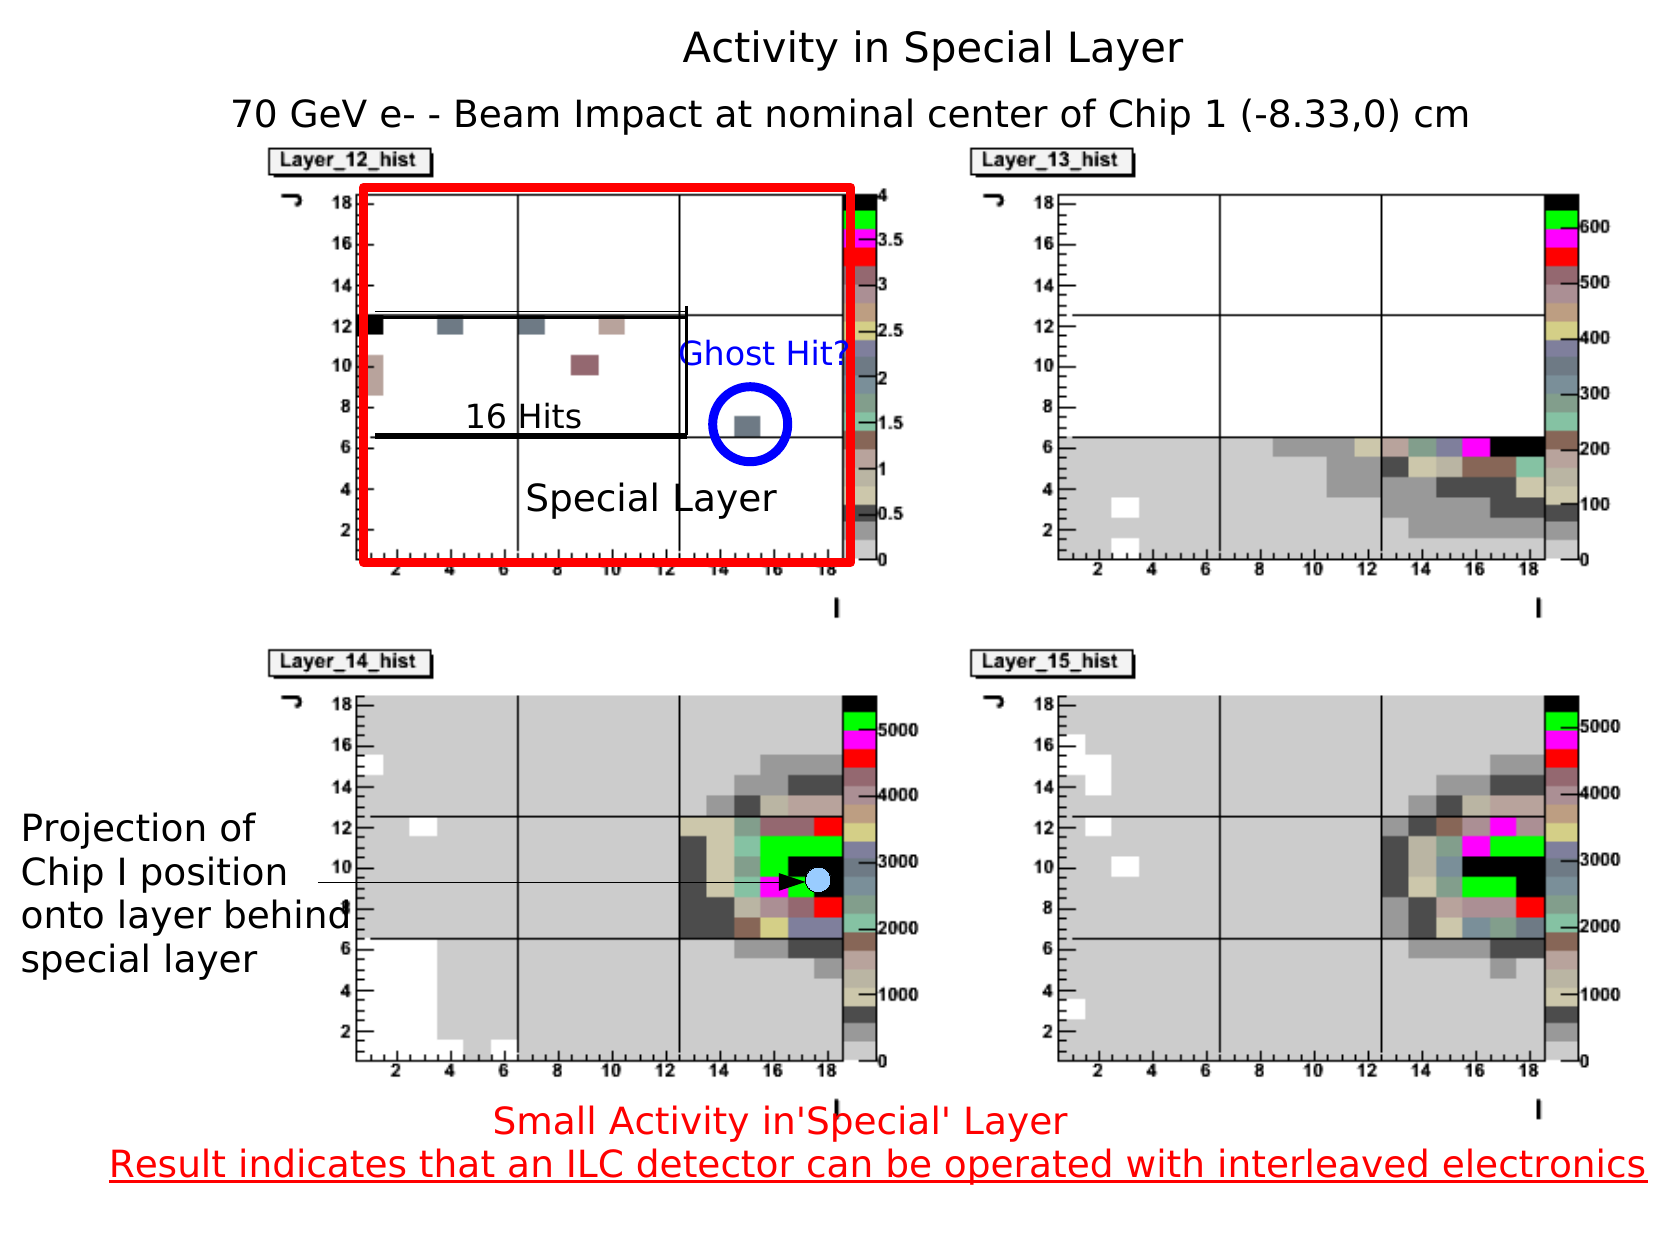

Activity in Special Layer
70 GeV e- - Beam Impact at nominal center of Chip 1 (-8.33,0) cm
Ghost Hit?
16 Hits
Special Layer
Projection of
Chip I position
onto layer behind
special layer
 Small Activity in'Special' Layer
Result indicates that an ILC detector can be operated with interleaved electronics